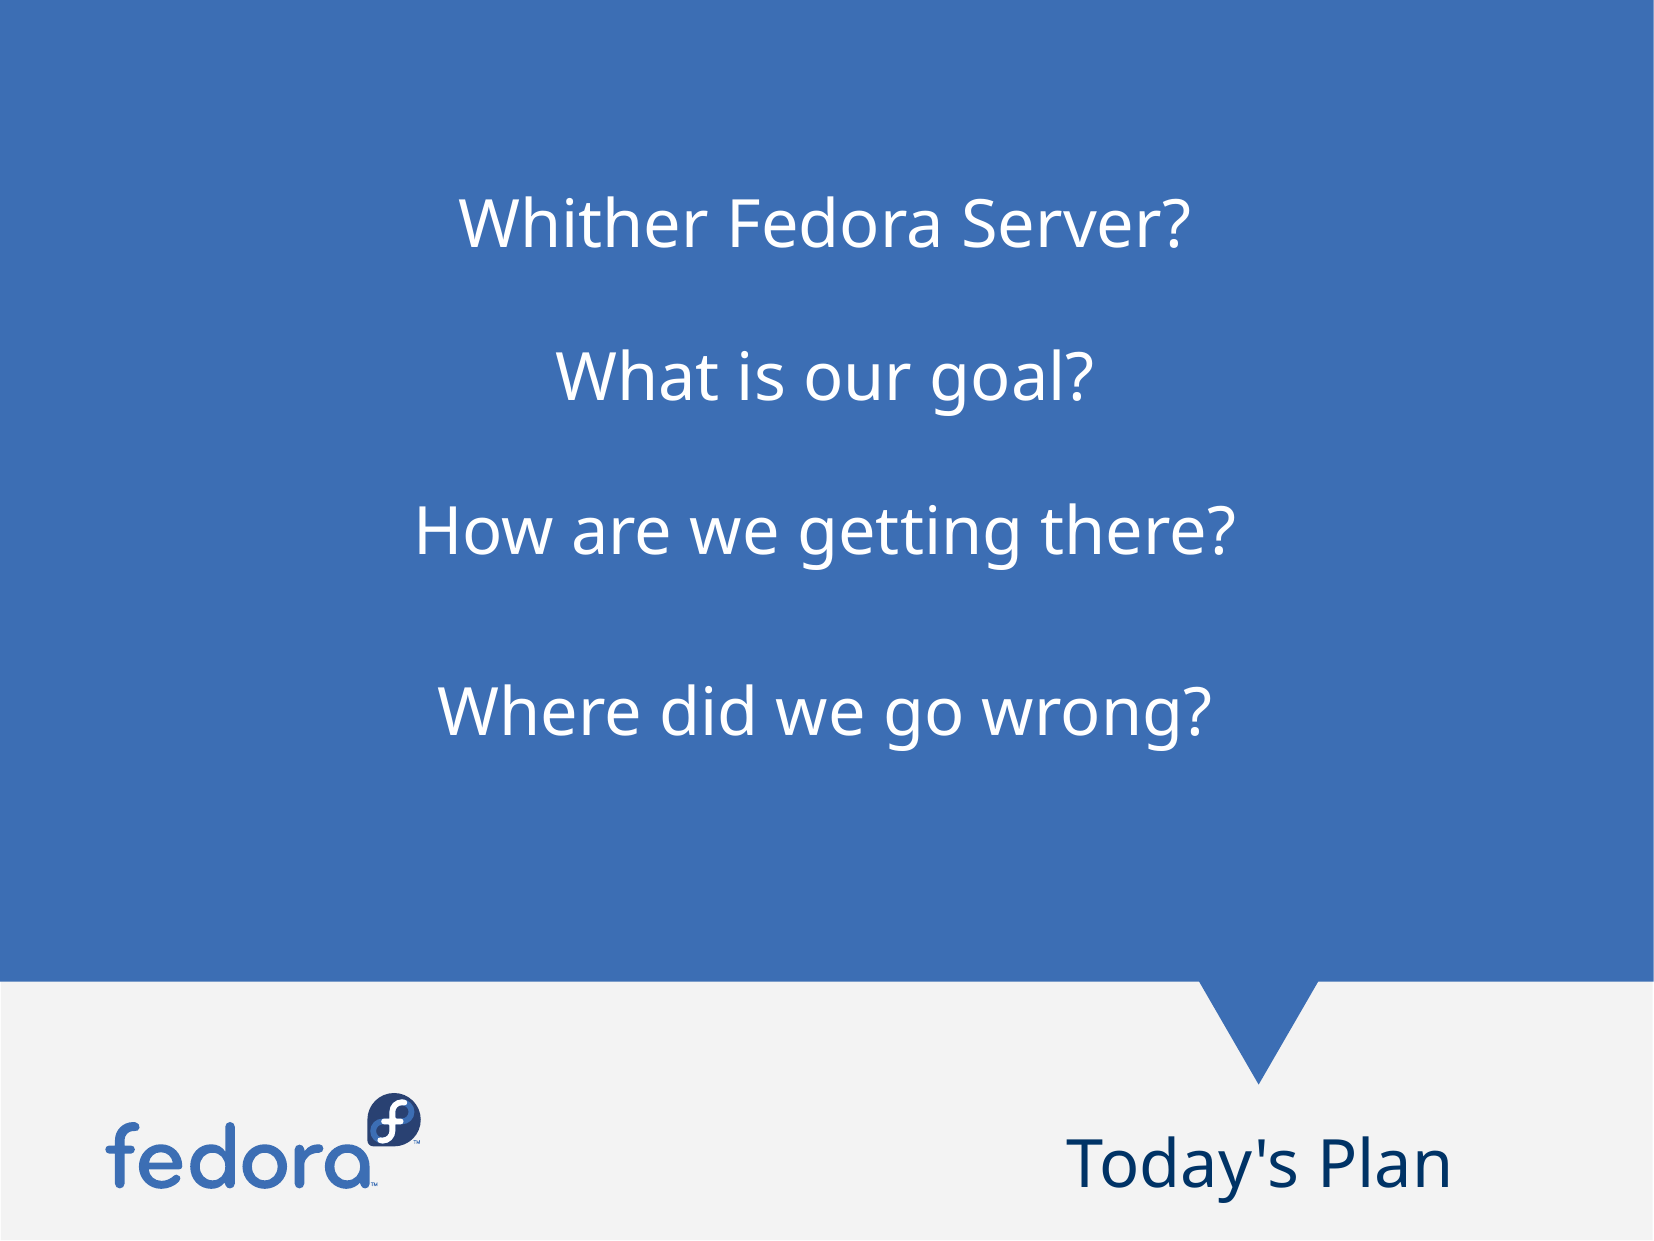

Whither Fedora Server?
What is our goal?
How are we getting there?
Where did we go wrong?
#
Today's Plan